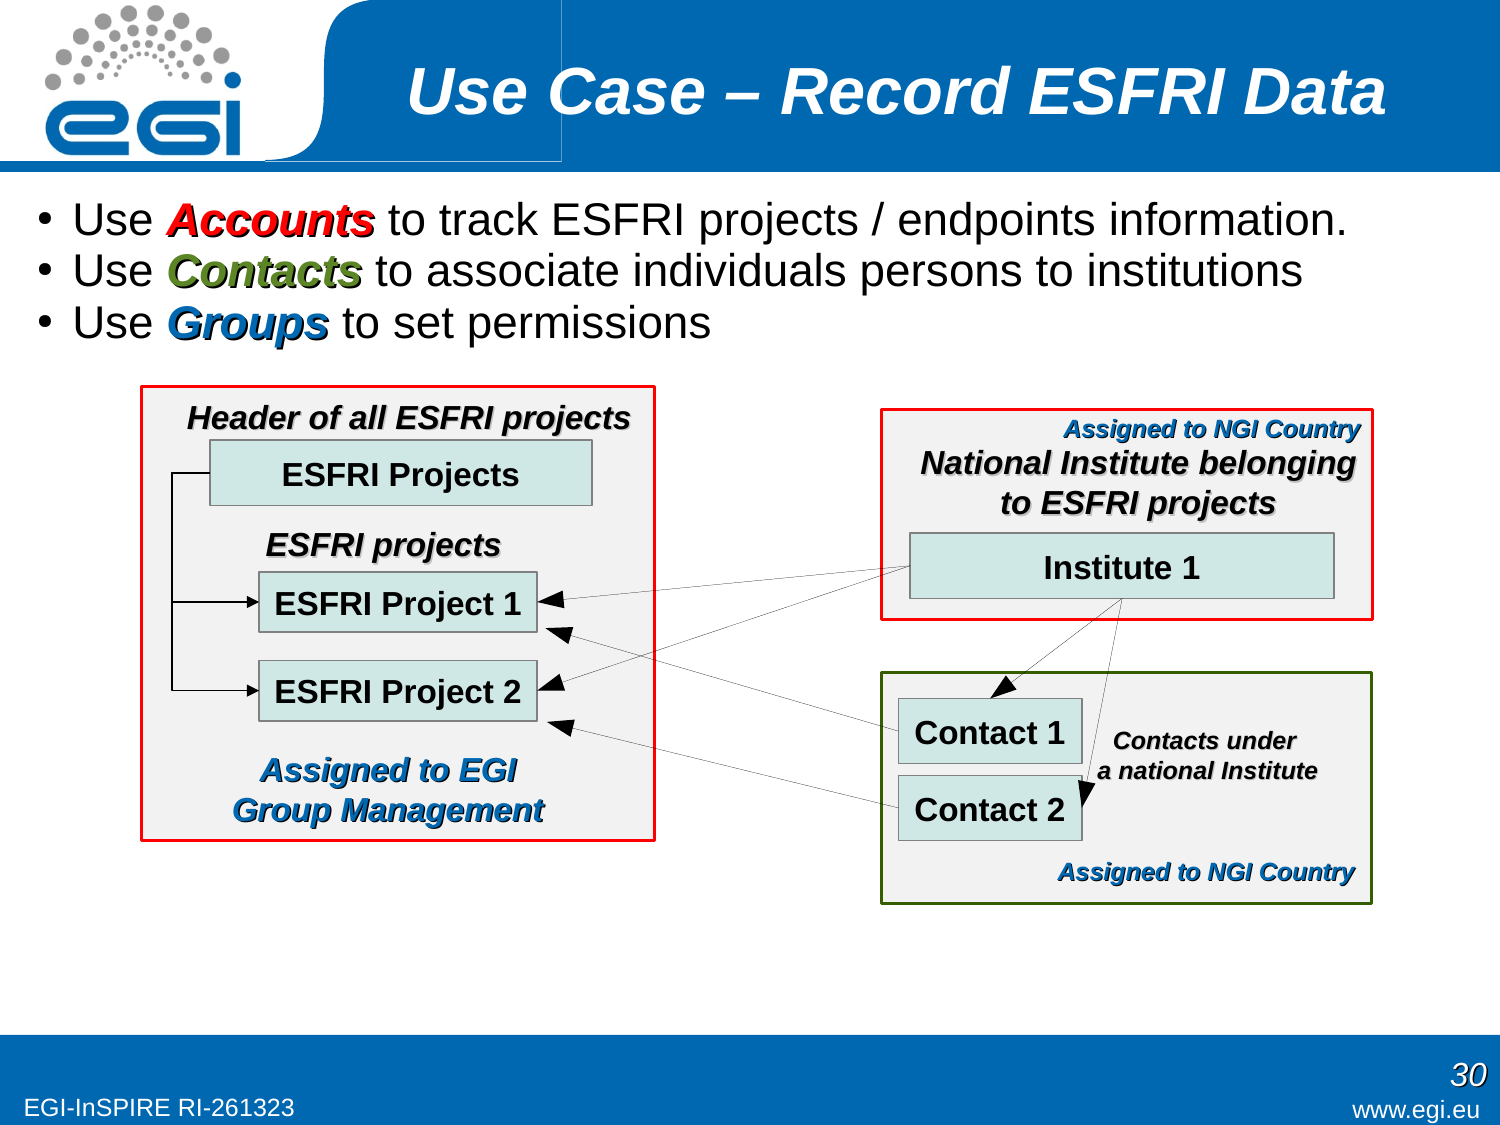

Use Case – Record ESFRI Data
Use Accounts to track ESFRI projects / endpoints information.
Use Contacts to associate individuals persons to institutions
Use Groups to set permissions
Header of all ESFRI projects
Assigned to NGI Country
National Institute belonging to ESFRI projects
ESFRI Projects
ESFRI projects
Institute 1
ESFRI Project 1
ESFRI Project 2
Contact 1
Contacts under
a national Institute
Assigned to EGI Group Management
Contact 2
Assigned to NGI Country
30